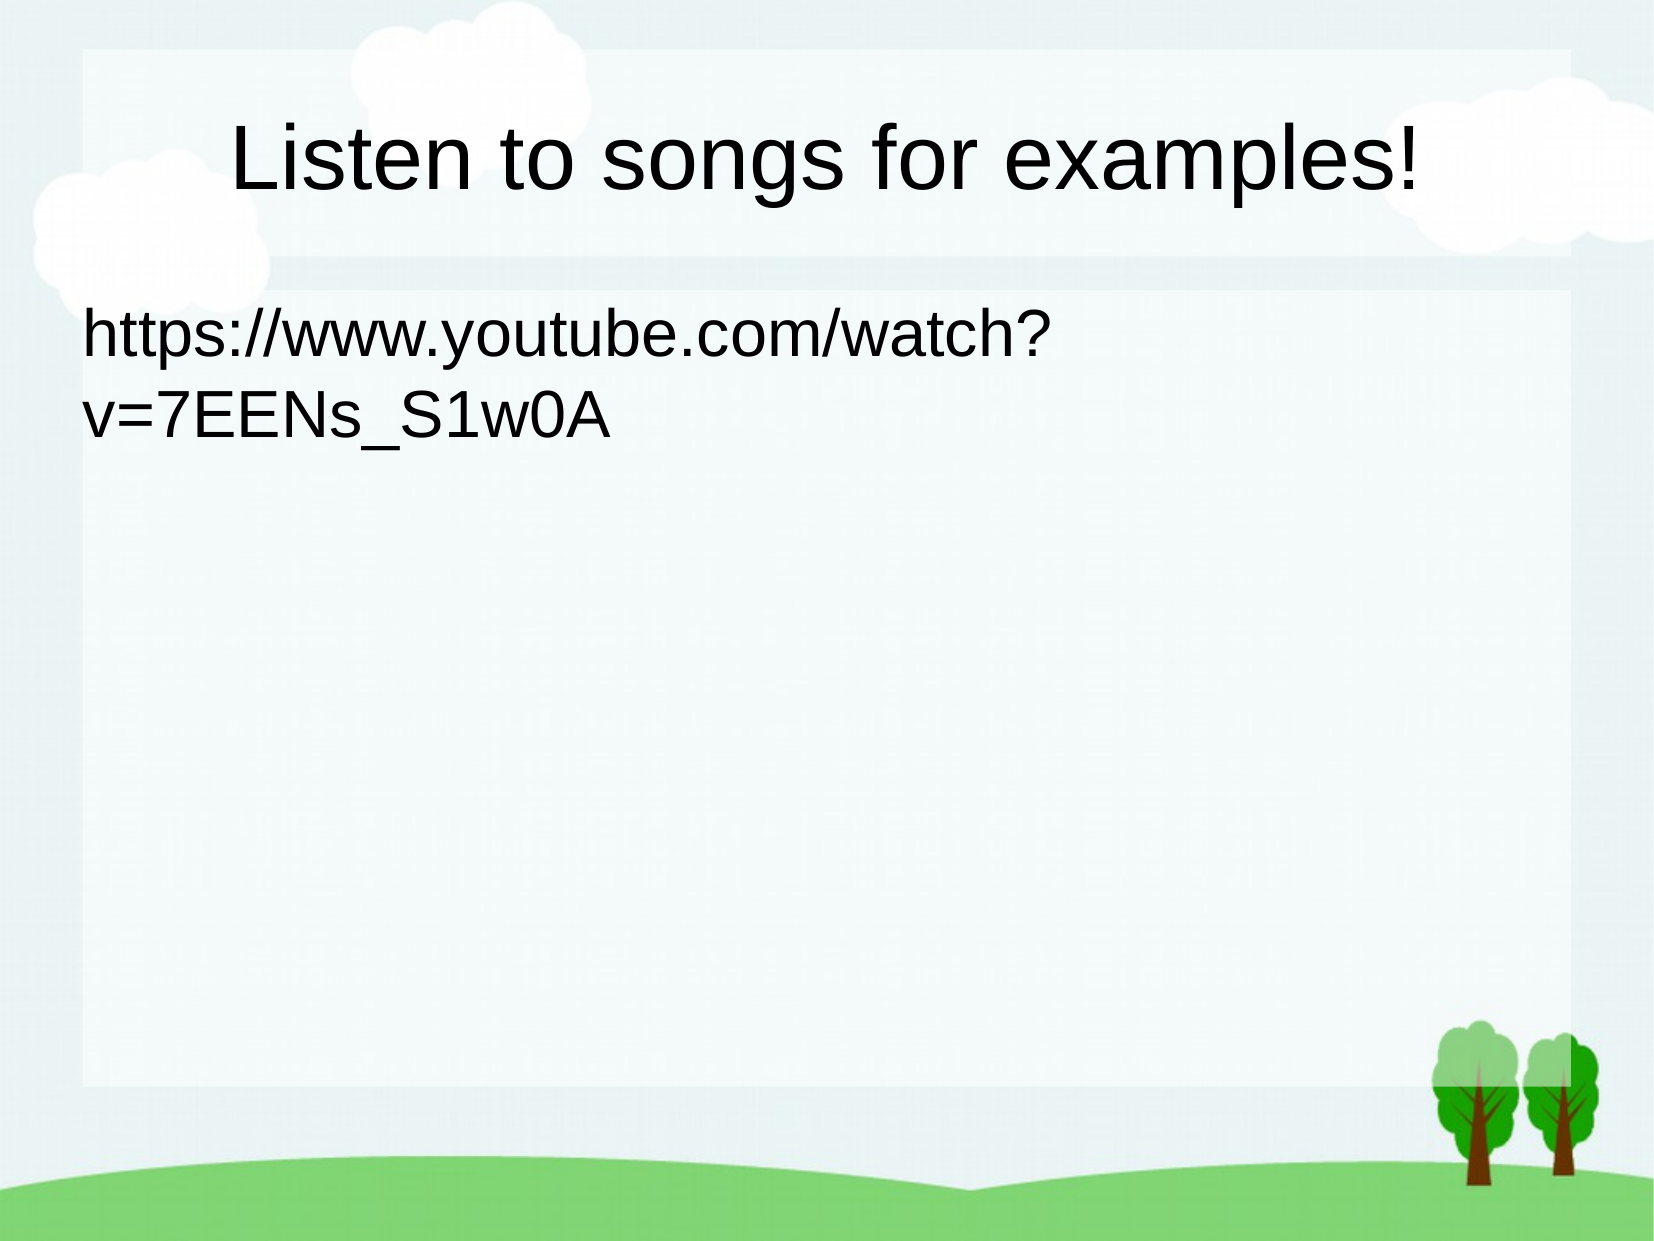

# Listen to songs for examples!
https://www.youtube.com/watch?v=7EENs_S1w0A